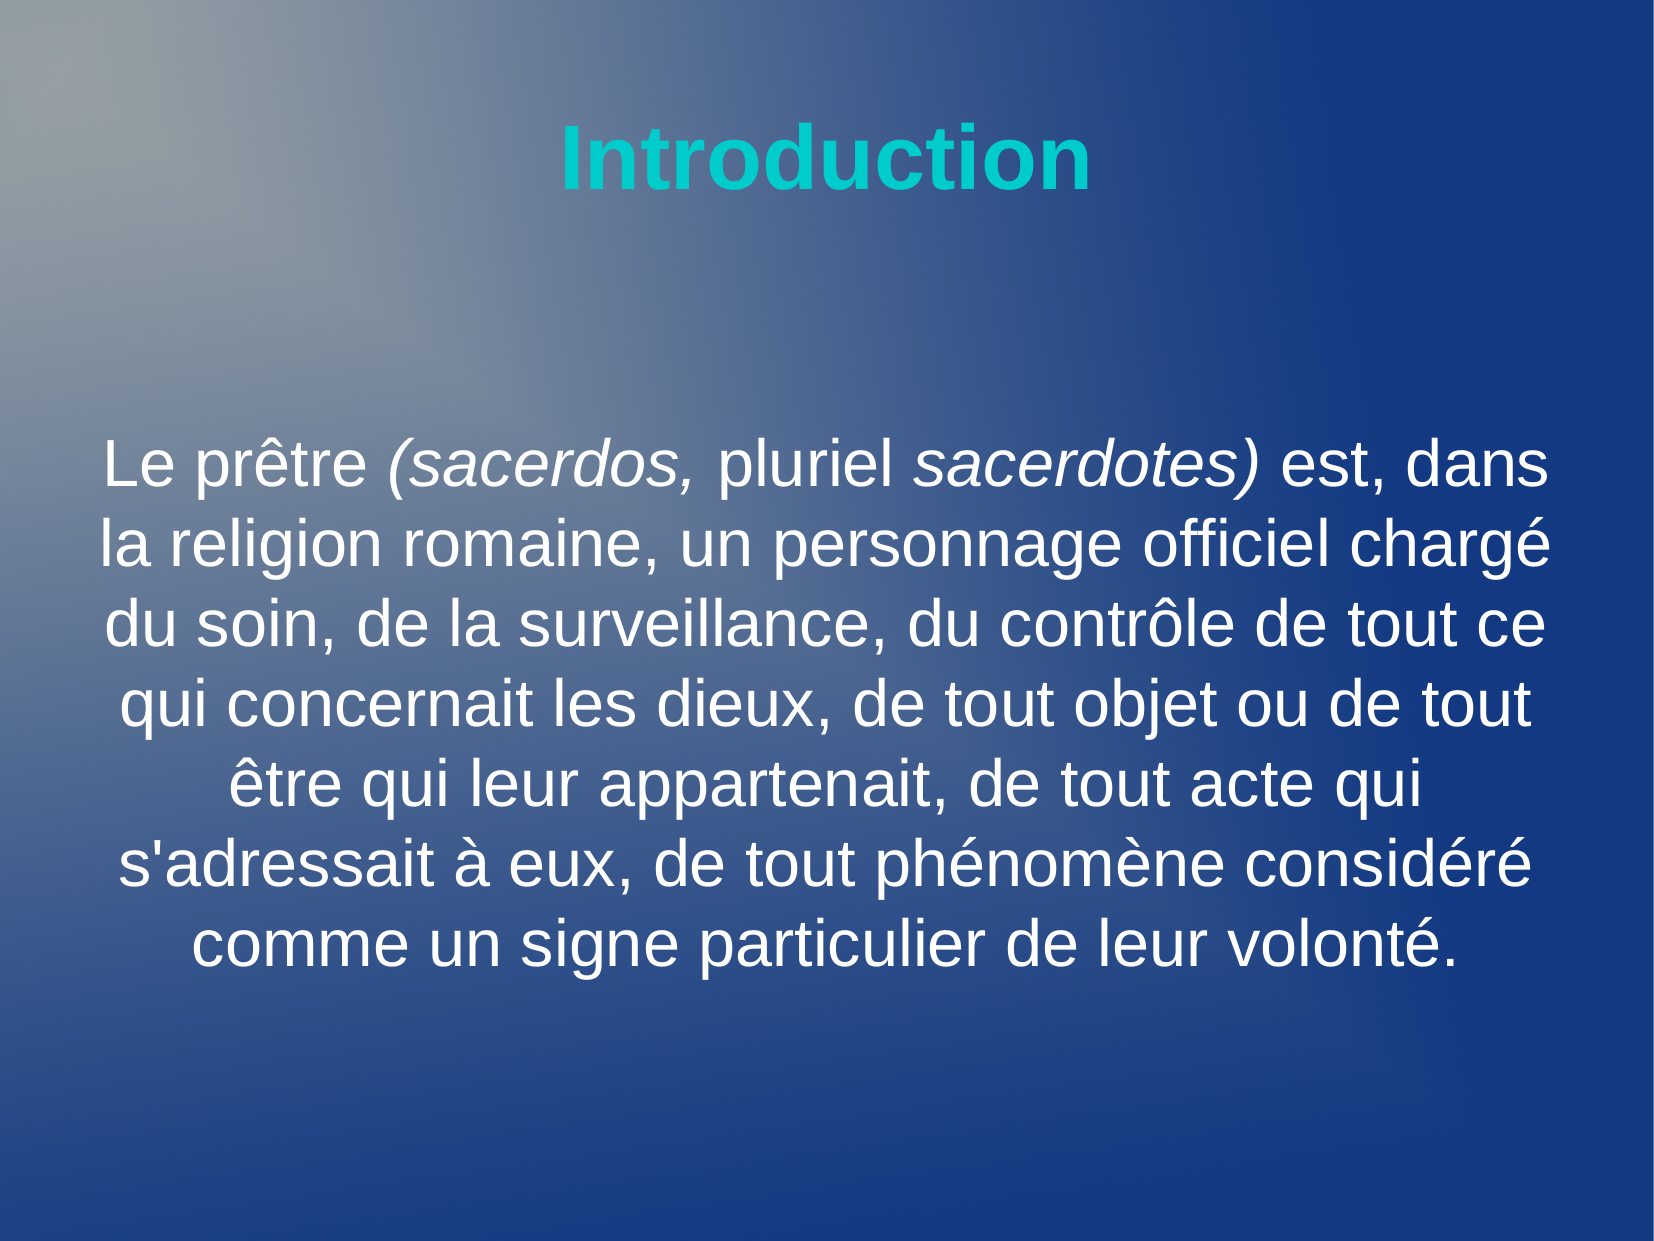

# Introduction
Le prêtre (sacerdos, pluriel sacerdotes) est, dans la religion romaine, un personnage officiel chargé du soin, de la surveillance, du contrôle de tout ce qui concernait les dieux, de tout objet ou de tout être qui leur appartenait, de tout acte qui s'adressait à eux, de tout phénomène considéré comme un signe particulier de leur volonté.